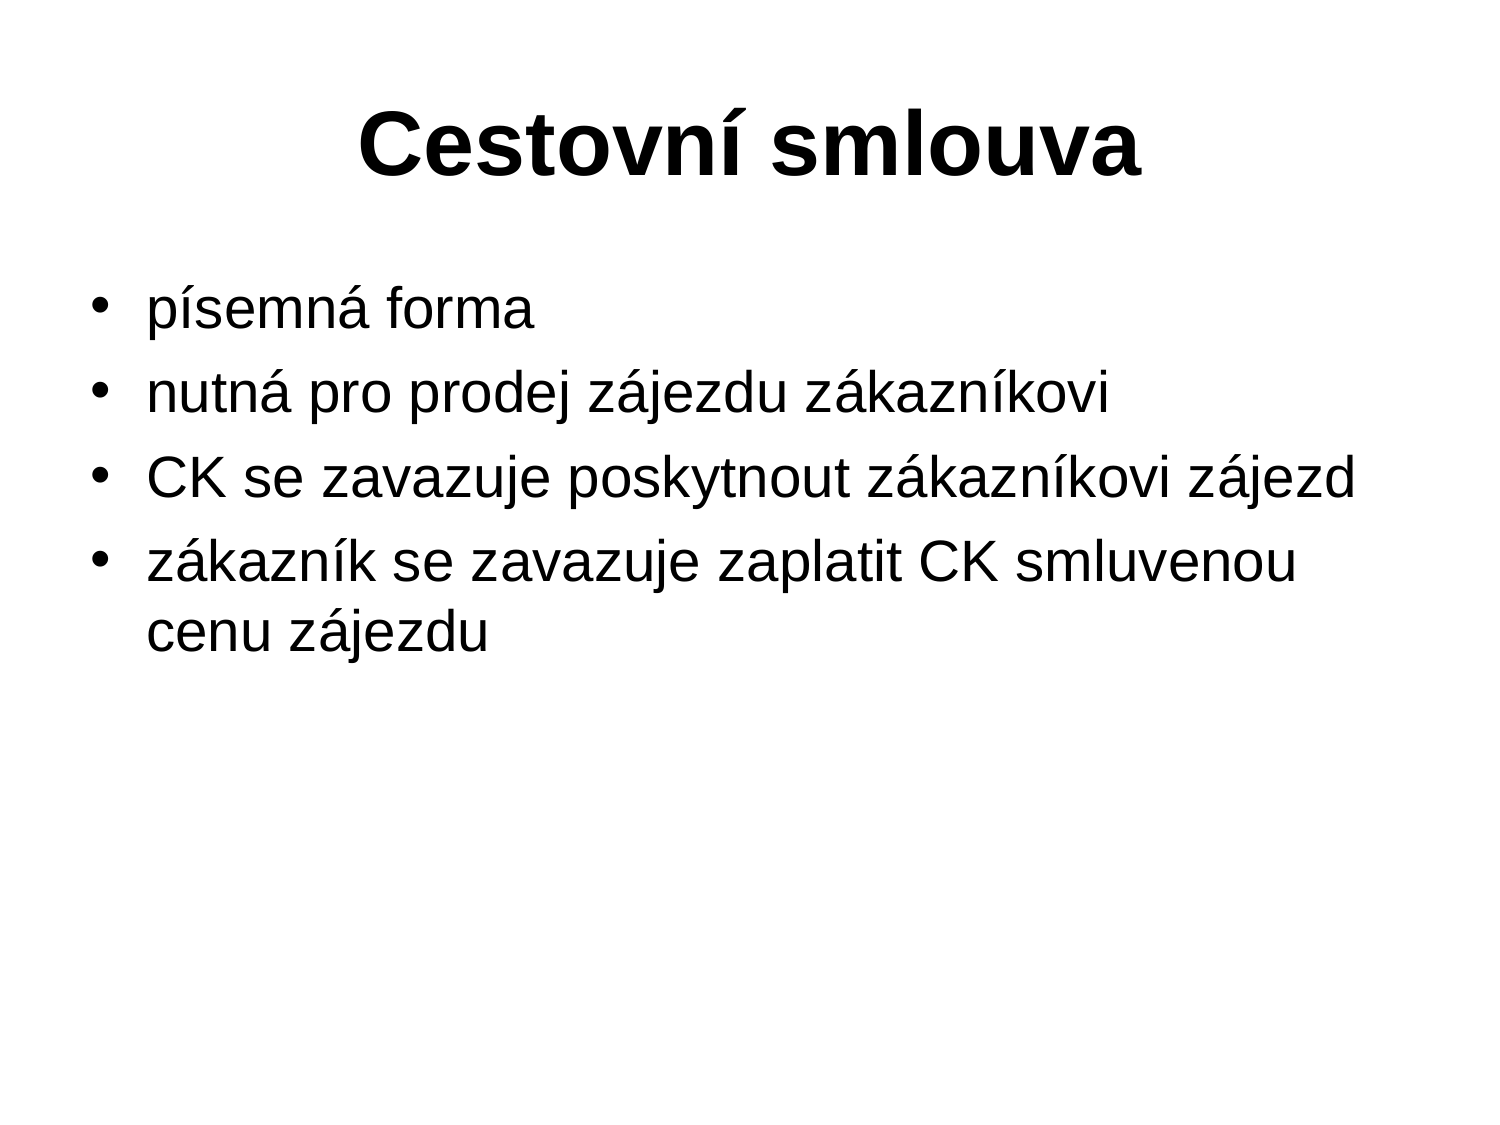

# Cestovní smlouva
písemná forma
nutná pro prodej zájezdu zákazníkovi
CK se zavazuje poskytnout zákazníkovi zájezd
zákazník se zavazuje zaplatit CK smluvenou cenu zájezdu